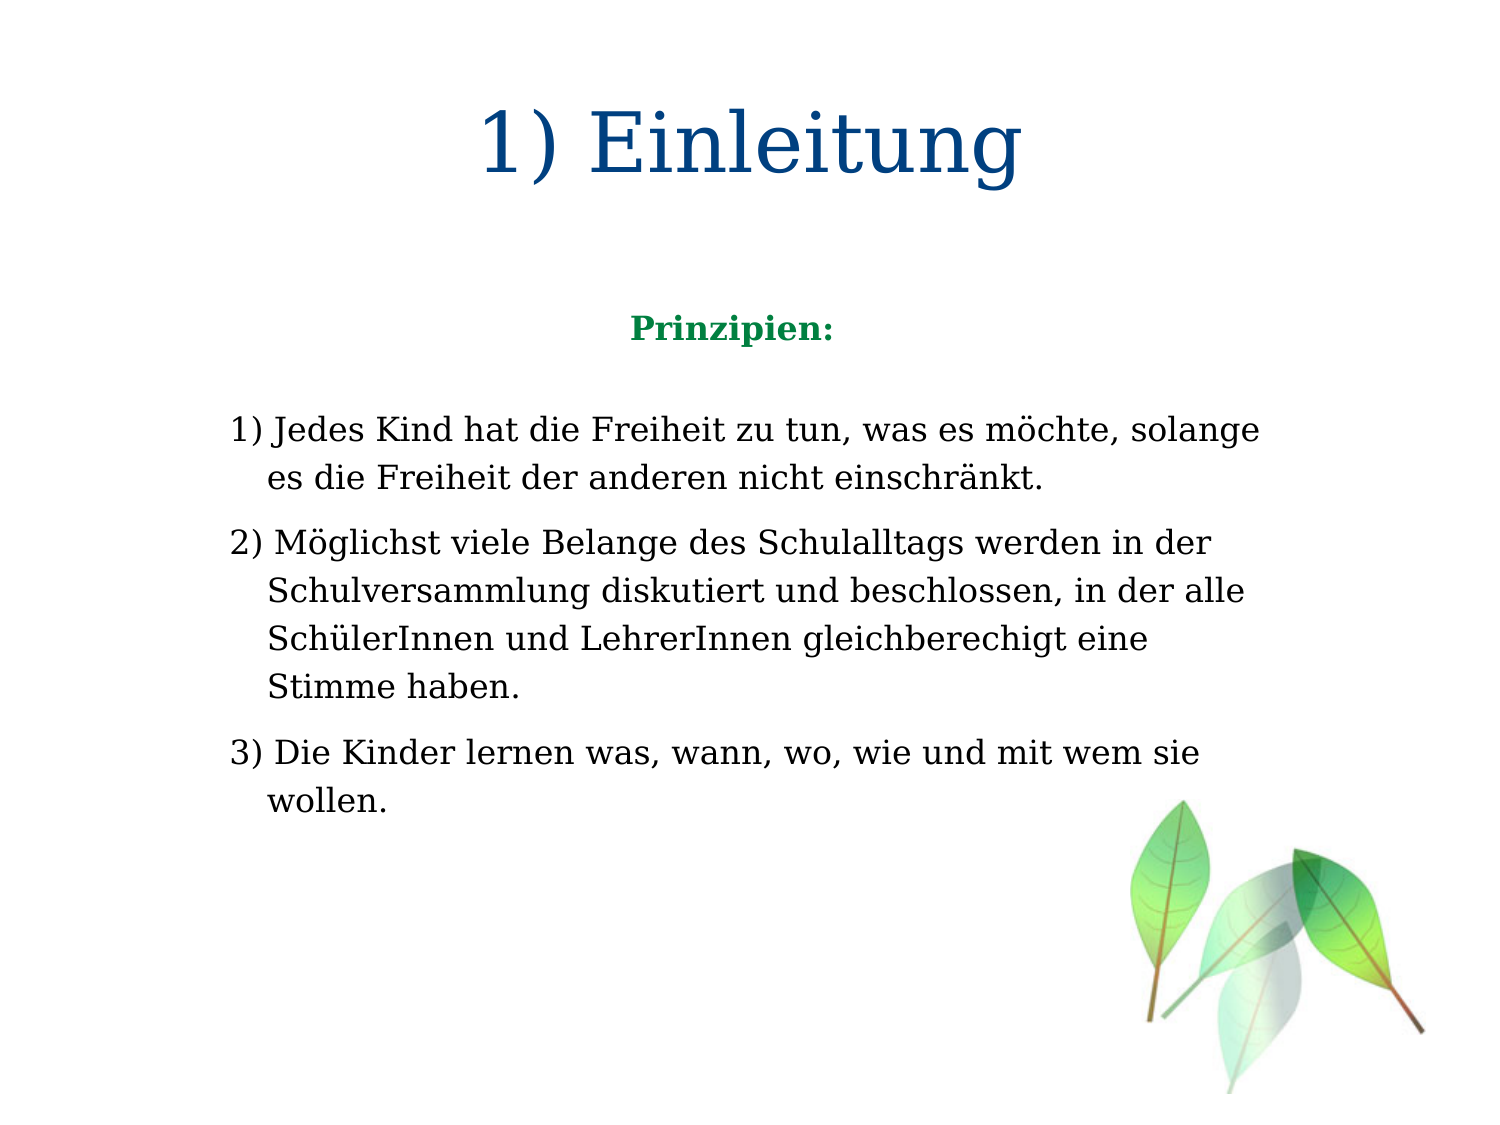

# 1) Einleitung
Prinzipien:
1) Jedes Kind hat die Freiheit zu tun, was es möchte, solange es die Freiheit der anderen nicht einschränkt.
2) Möglichst viele Belange des Schulalltags werden in der Schulversammlung diskutiert und beschlossen, in der alle SchülerInnen und LehrerInnen gleichberechigt eine Stimme haben.
3) Die Kinder lernen was, wann, wo, wie und mit wem sie wollen.